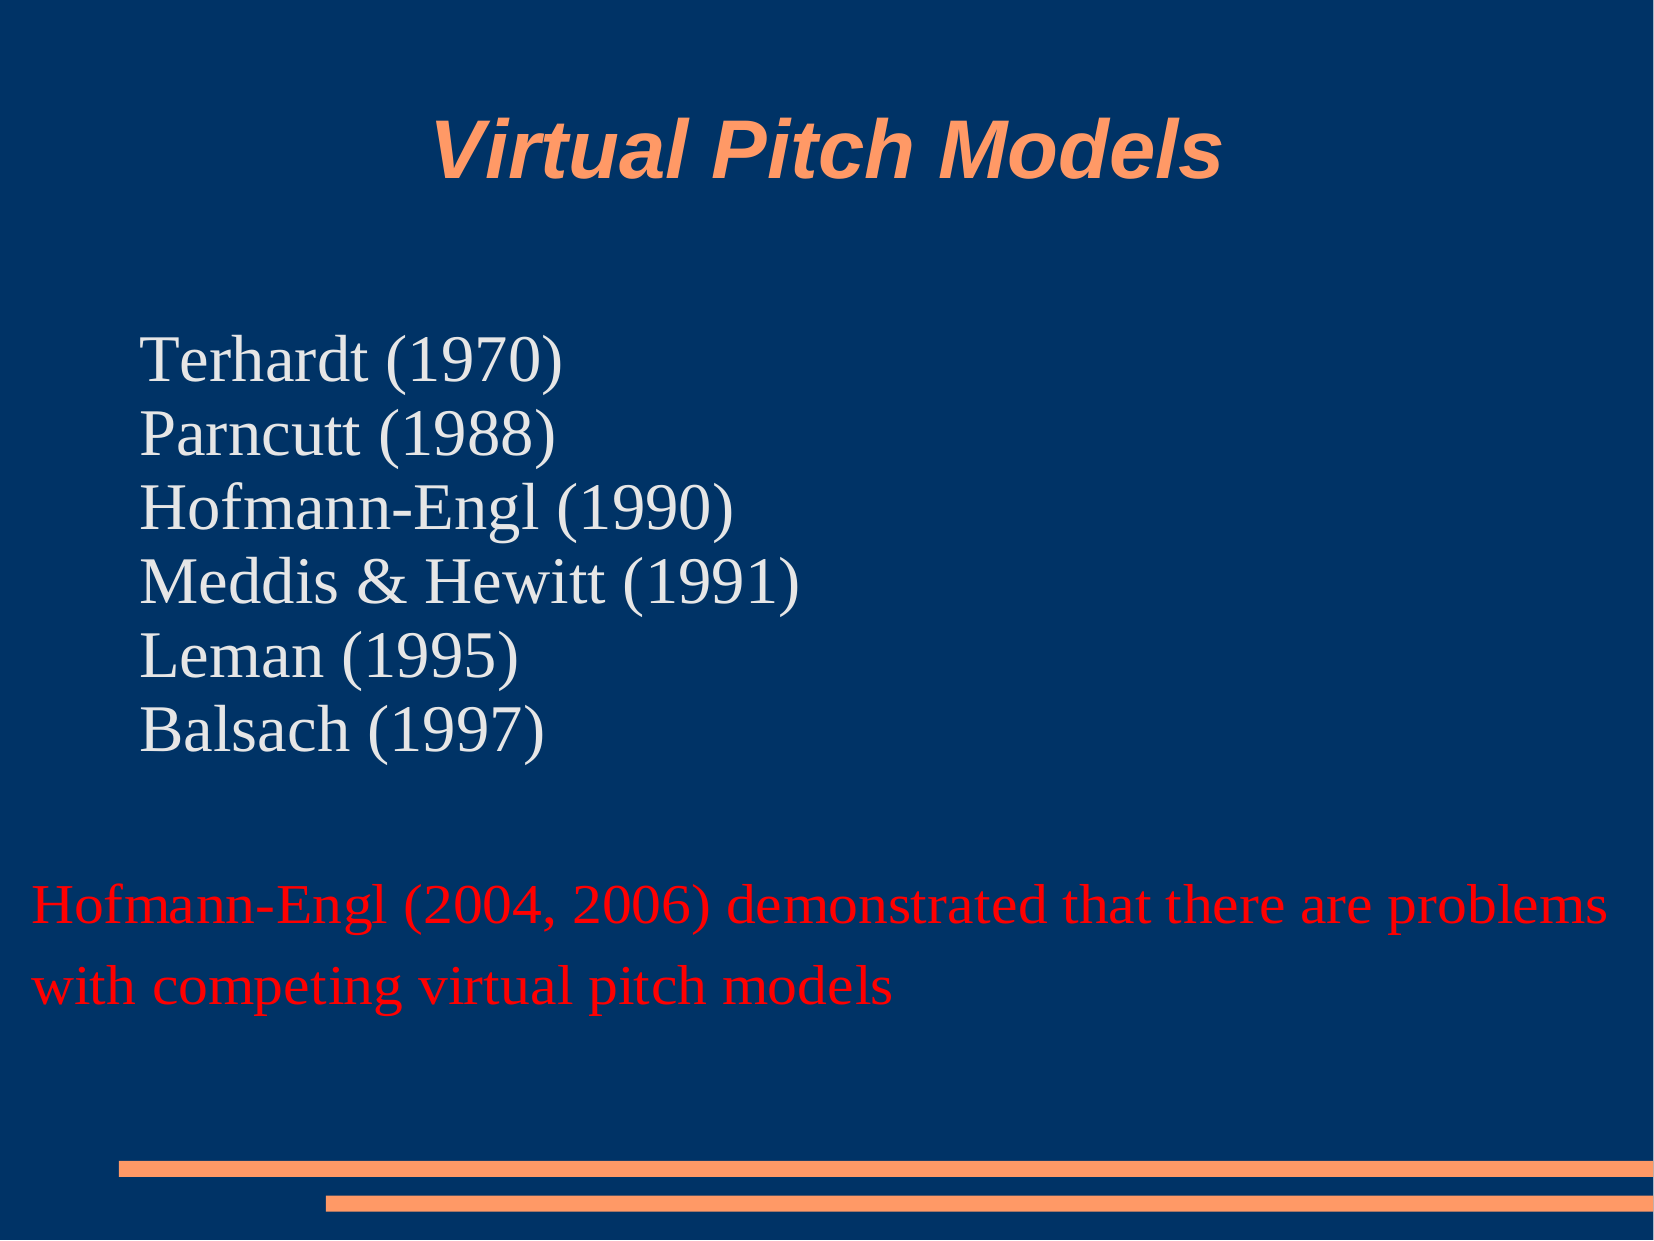

# Virtual Pitch Models
Terhardt (1970)
Parncutt (1988)
Hofmann-Engl (1990)
Meddis & Hewitt (1991)
Leman (1995)
Balsach (1997)